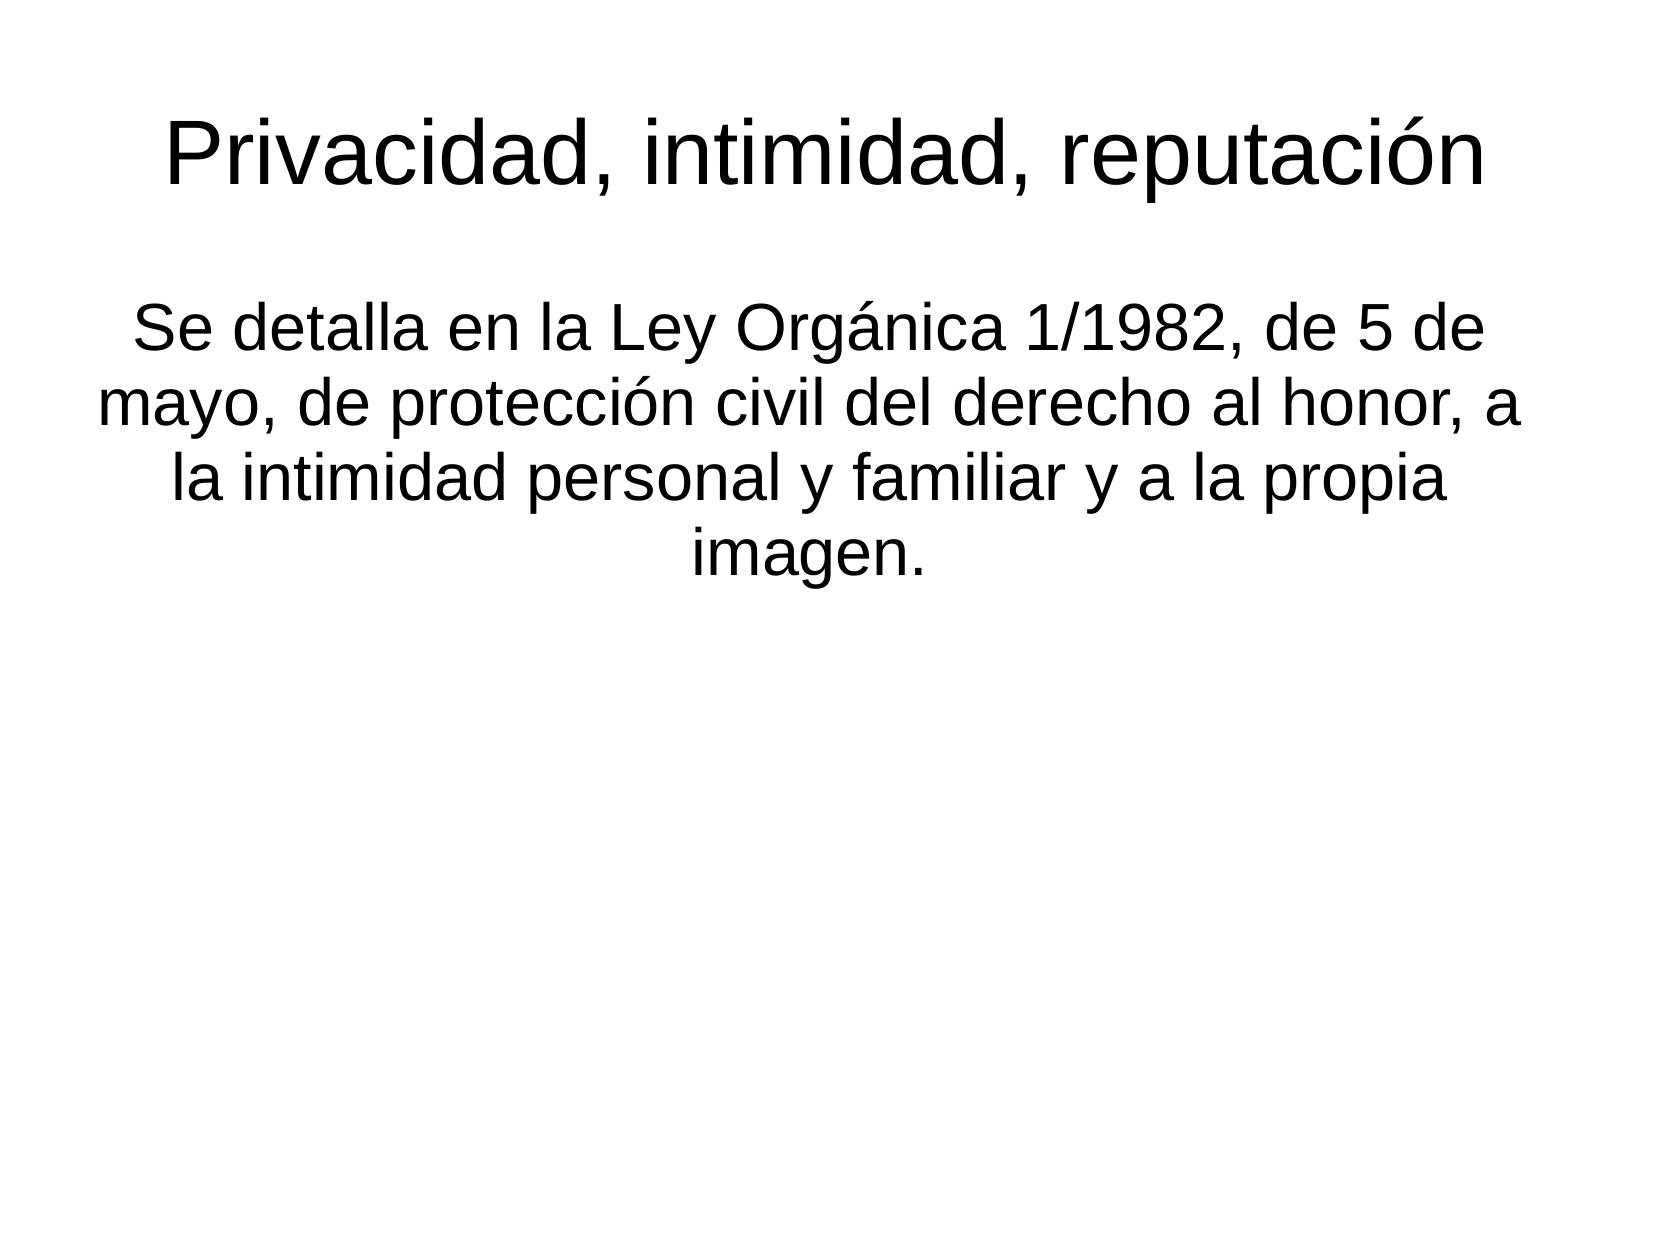

# Privacidad, intimidad, reputación
Se detalla en la Ley Orgánica 1/1982, de 5 de mayo, de protección civil del derecho al honor, a la intimidad personal y familiar y a la propia imagen.